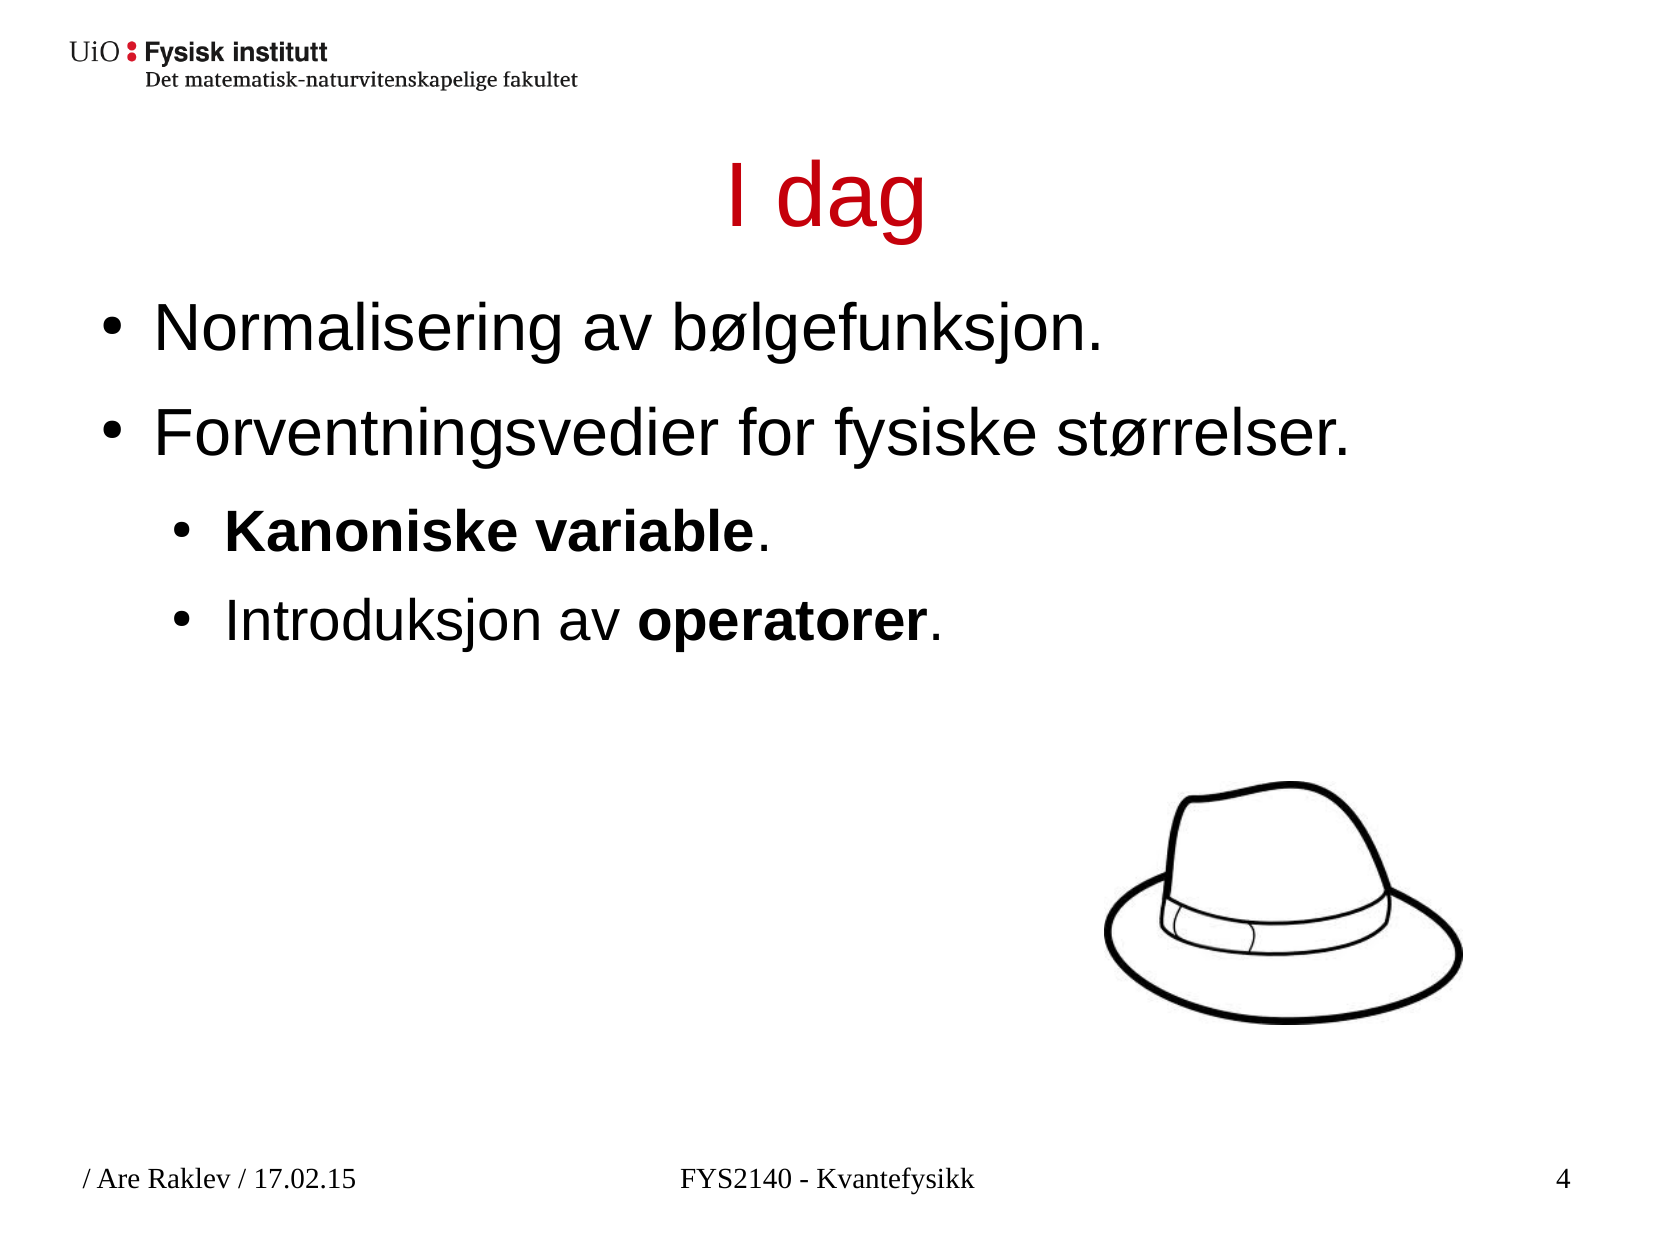

# I dag
Normalisering av bølgefunksjon.
Forventningsvedier for fysiske størrelser.
Kanoniske variable.
Introduksjon av operatorer.
/ Are Raklev / 17.02.15
FYS2140 - Kvantefysikk
4